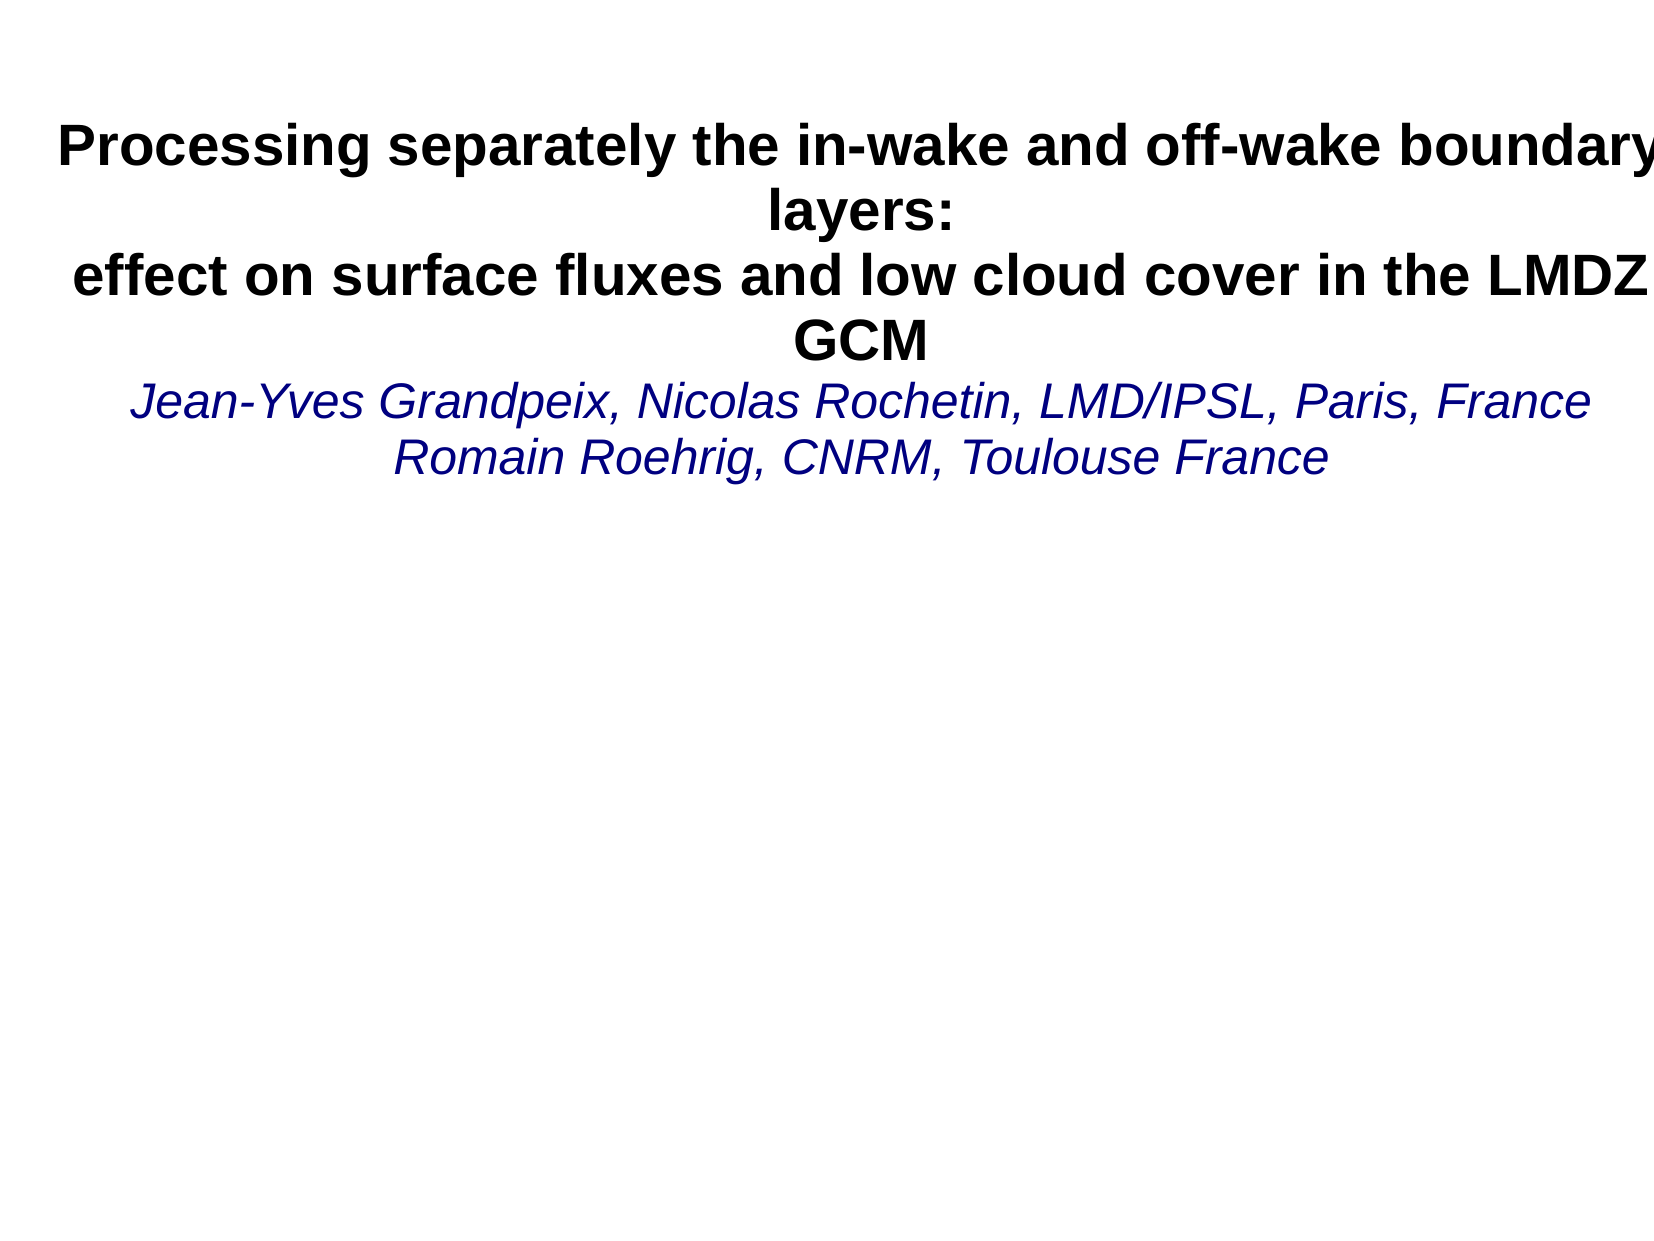

Processing separately the in-wake and off-wake boundary layers:
effect on surface fluxes and low cloud cover in the LMDZ GCM
Jean-Yves Grandpeix, Nicolas Rochetin, LMD/IPSL, Paris, France
Romain Roehrig, CNRM, Toulouse France